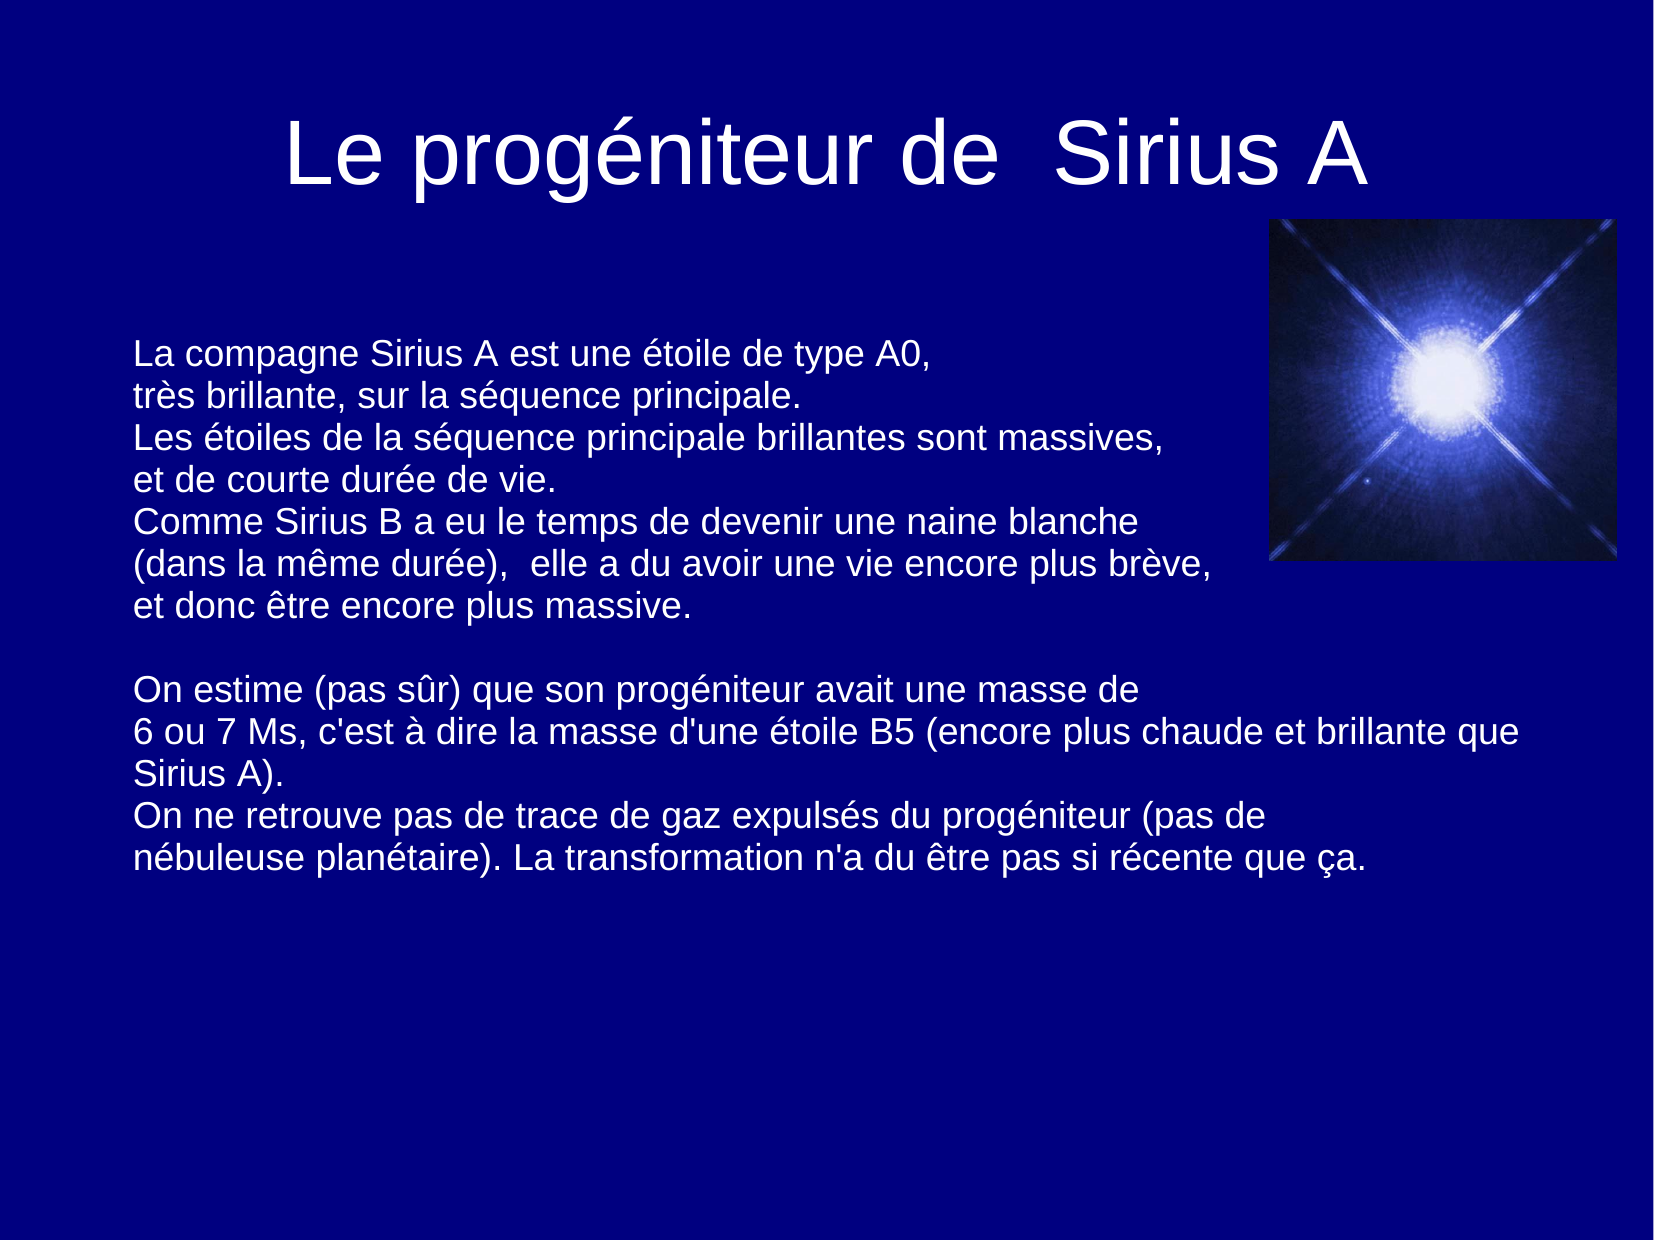

# Le progéniteur de Sirius A
La compagne Sirius A est une étoile de type A0,
très brillante, sur la séquence principale.
Les étoiles de la séquence principale brillantes sont massives,
et de courte durée de vie.
Comme Sirius B a eu le temps de devenir une naine blanche
(dans la même durée), elle a du avoir une vie encore plus brève,
et donc être encore plus massive.
On estime (pas sûr) que son progéniteur avait une masse de
6 ou 7 Ms, c'est à dire la masse d'une étoile B5 (encore plus chaude et brillante que
Sirius A).
On ne retrouve pas de trace de gaz expulsés du progéniteur (pas de
nébuleuse planétaire). La transformation n'a du être pas si récente que ça.